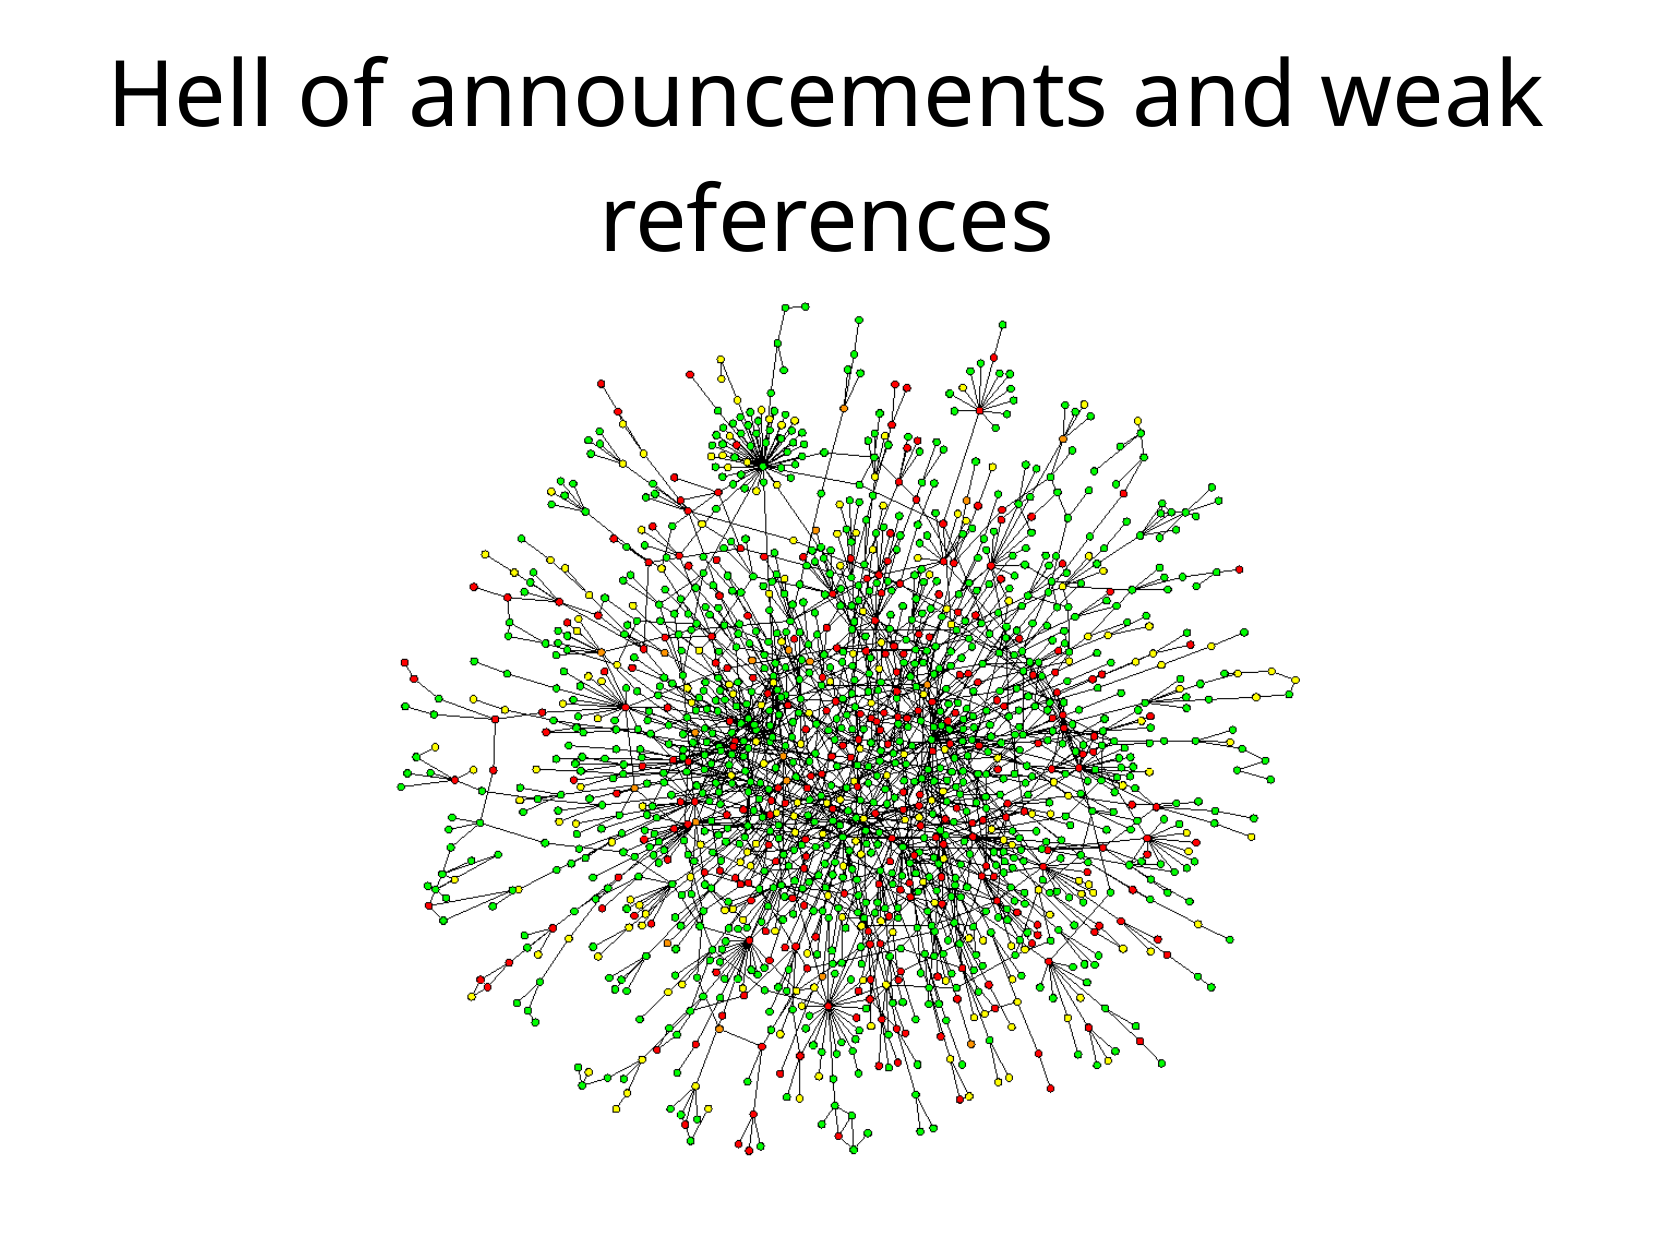

# Hell of announcements and weak references